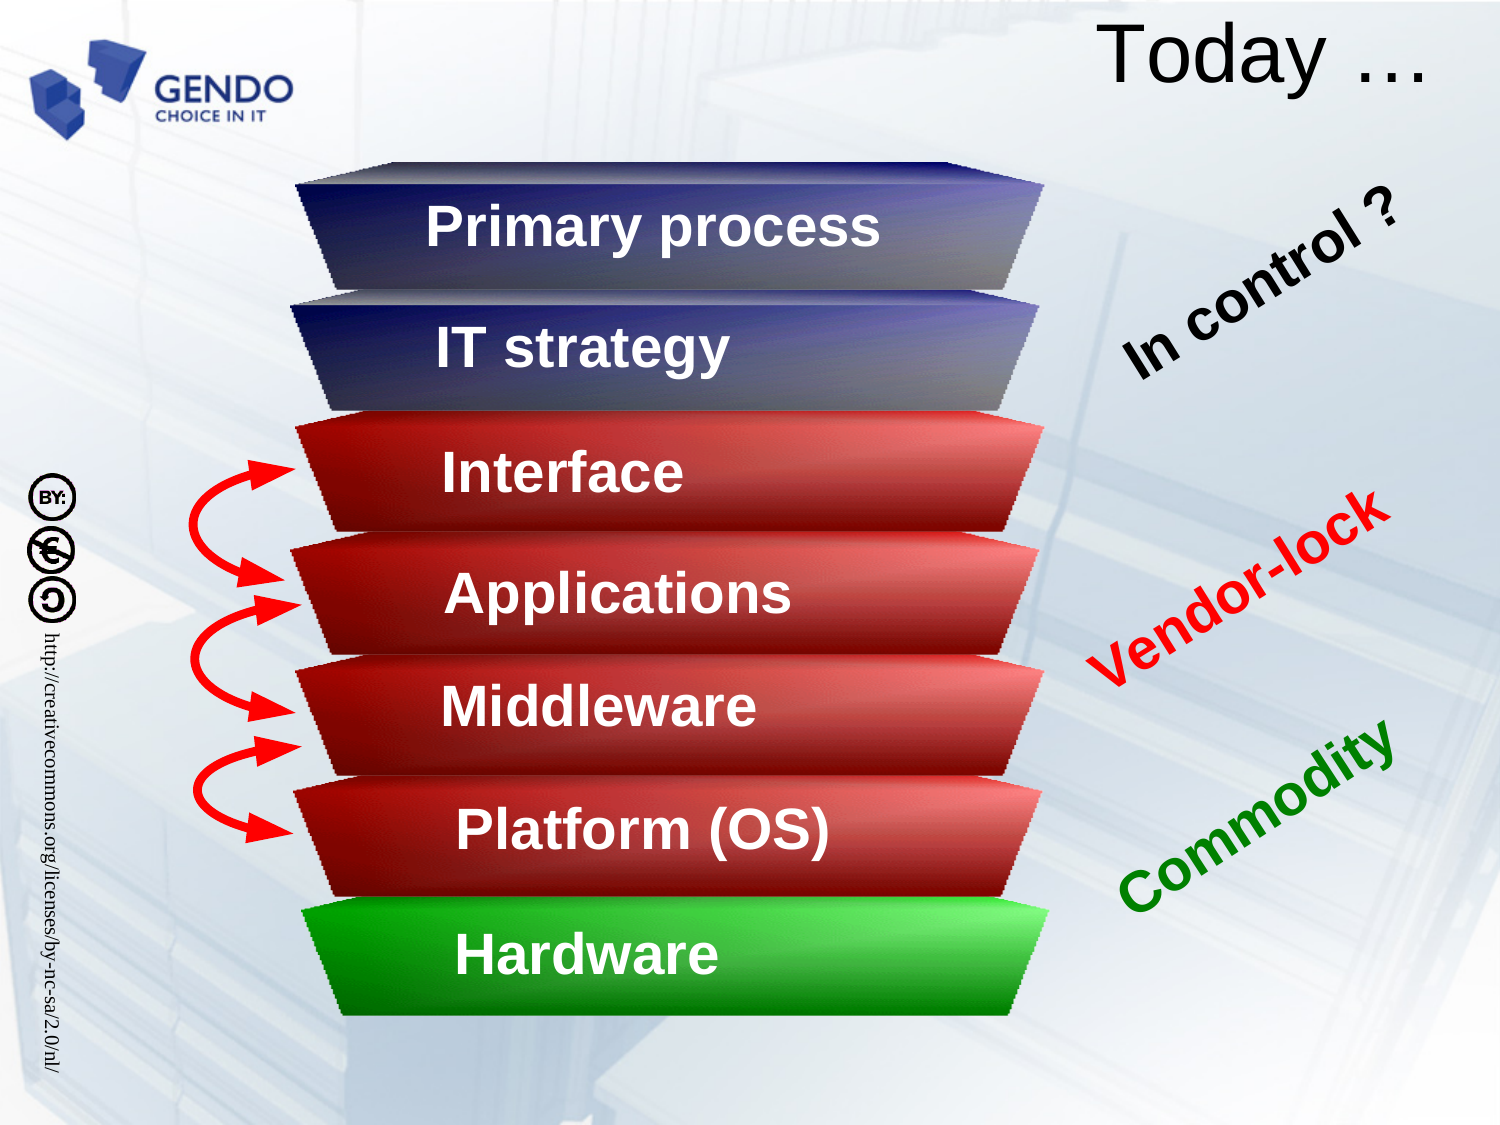

Today …
Primary process
In control ?
IT strategy
Interface
Vendor-lock
Applications
Middleware
Commodity
Platform (OS)‏
Hardware